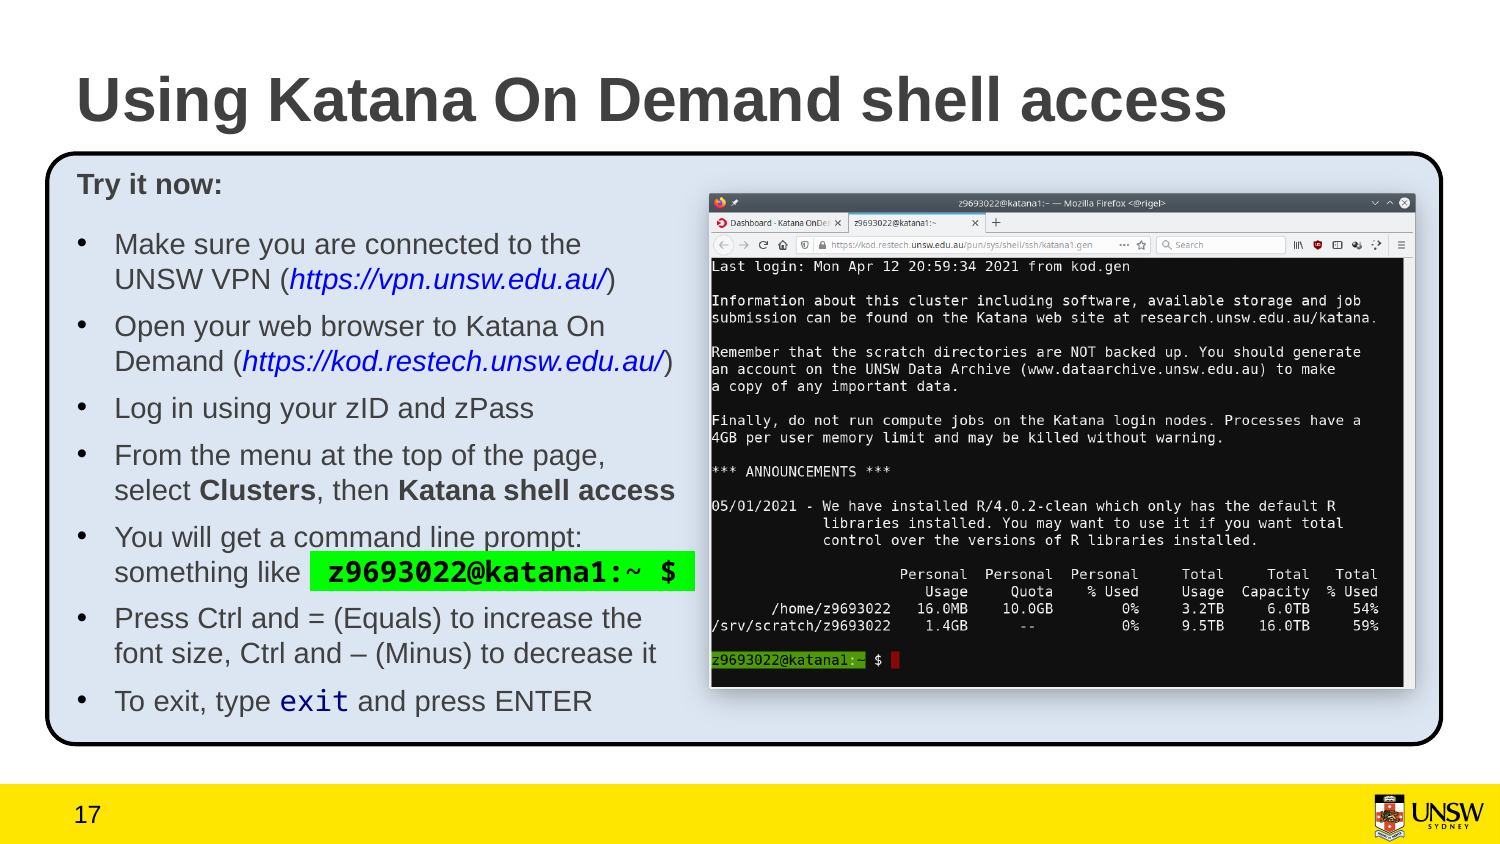

# Using Katana On Demand shell access
Try it now:
Make sure you are connected to the
UNSW VPN (https://vpn.unsw.edu.au/)
Open your web browser to Katana On
Demand (https://kod.restech.unsw.edu.au/)
Log in using your zID and zPass
From the menu at the top of the page,
select Clusters, then Katana shell access
You will get a command line prompt:
something like z9693022@katana1:~ $
Press Ctrl and = (Equals) to increase the
font size, Ctrl and – (Minus) to decrease it
To exit, type exit and press ENTER